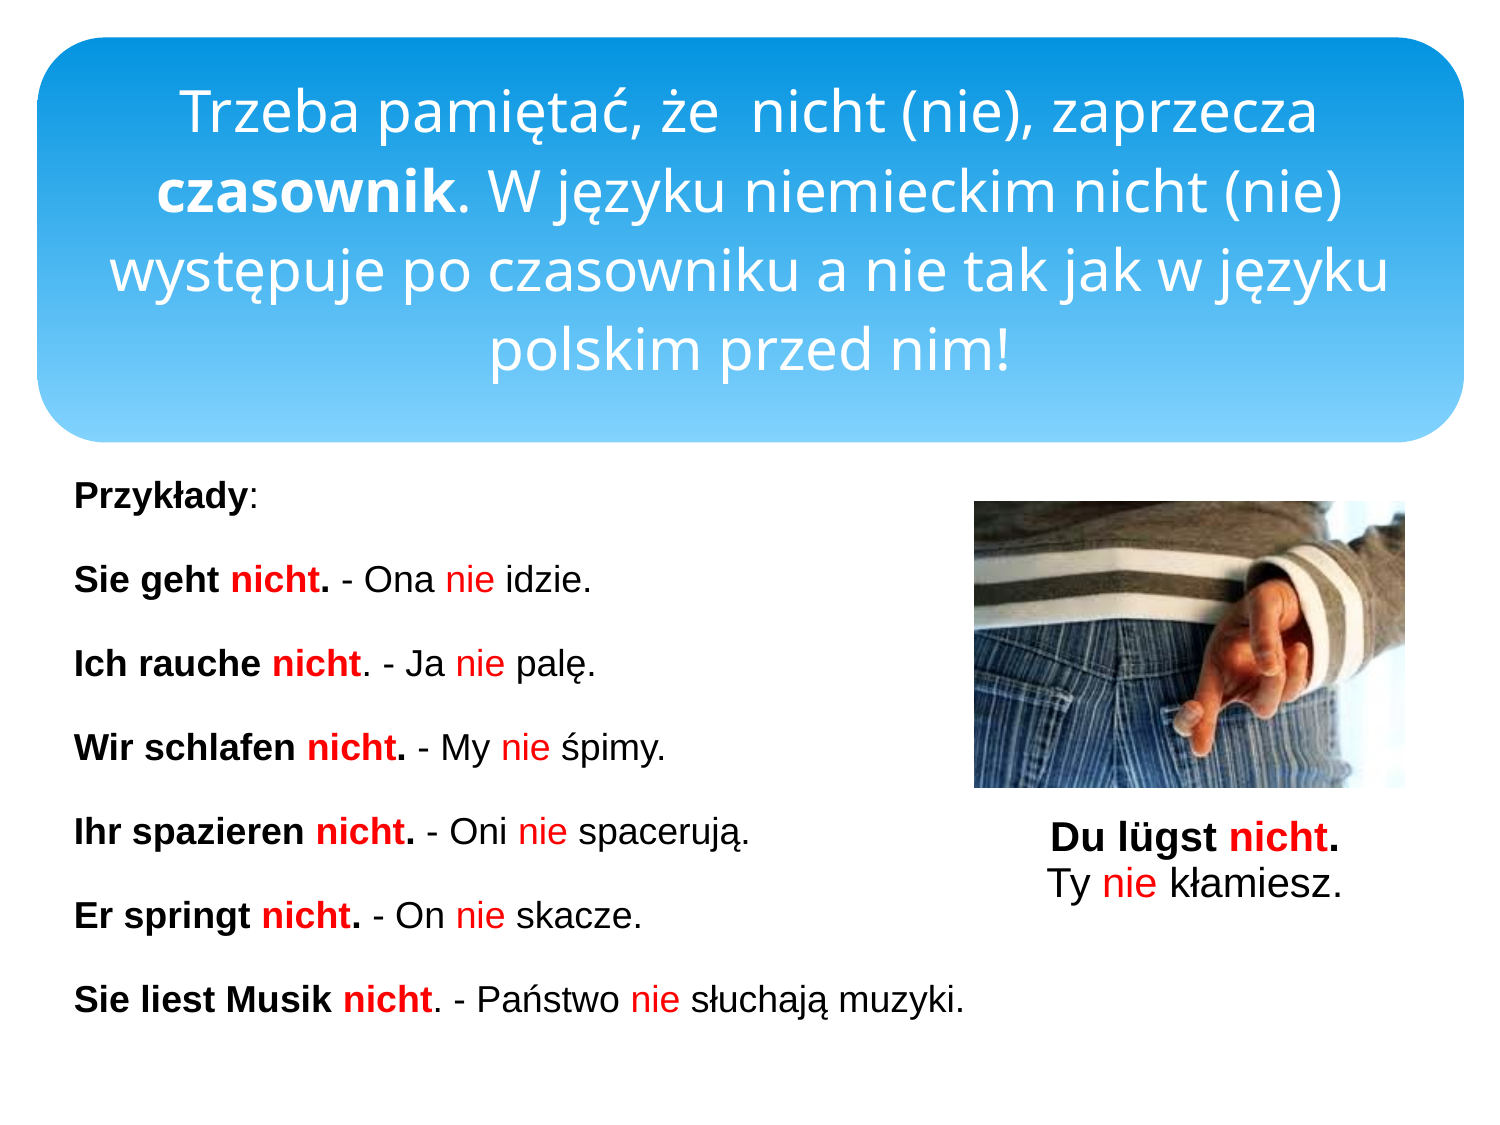

# Trzeba pamiętać, że nicht (nie), zaprzecza czasownik. W języku niemieckim nicht (nie) występuje po czasowniku a nie tak jak w języku polskim przed nim!
| | |
| --- | --- |
| | |
| | |
| | |
| | |
Przykłady:
Sie geht nicht. - Ona nie idzie.
Ich rauche nicht. - Ja nie palę.
Wir schlafen nicht. - My nie śpimy.
Ihr spazieren nicht. - Oni nie spacerują.
Er springt nicht. - On nie skacze.
Sie liest Musik nicht. - Państwo nie słuchają muzyki.
Du lügst nicht.
Ty nie kłamiesz.